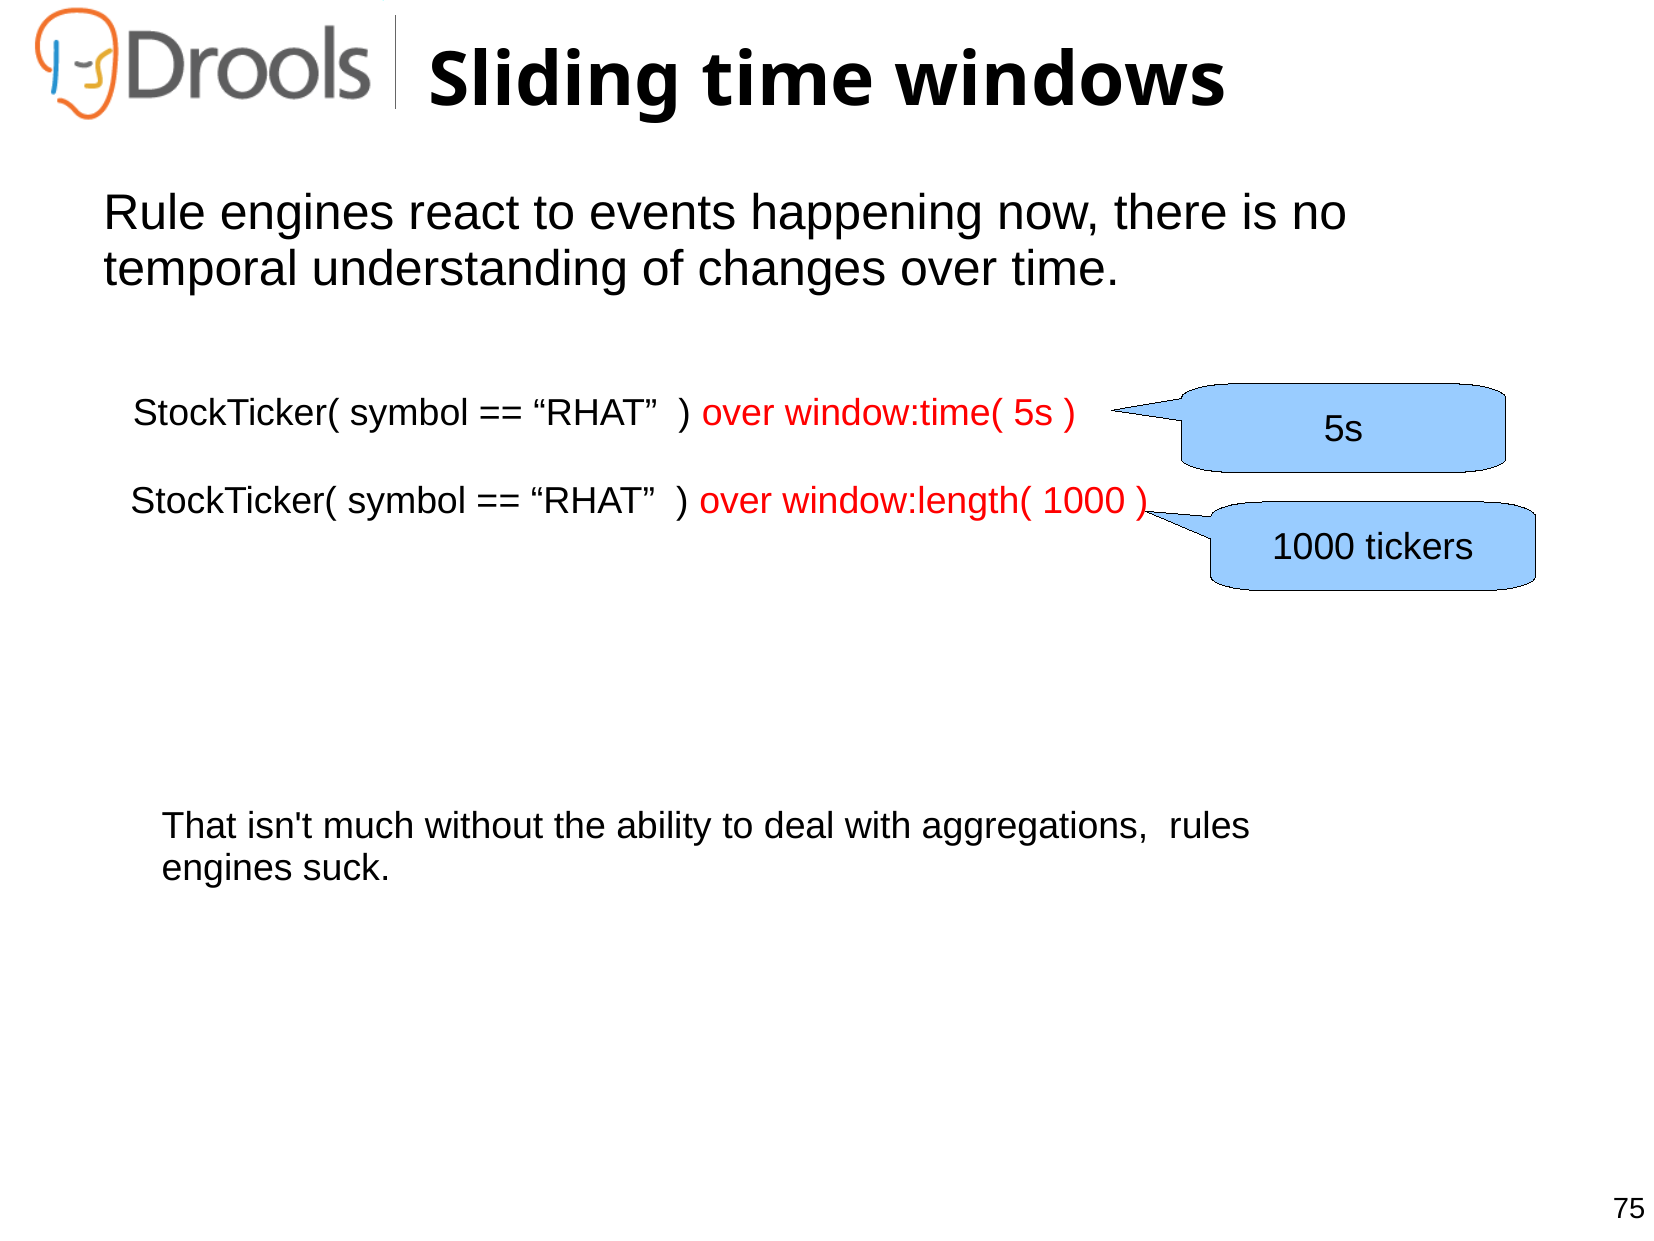

# Sliding time windows
Rule engines react to events happening now, there is no temporal understanding of changes over time.
StockTicker( symbol == “RHAT” ) over window:time( 5s )
5s
StockTicker( symbol == “RHAT” ) over window:length( 1000 )
1000 tickers
That isn't much without the ability to deal with aggregations, rules engines suck.